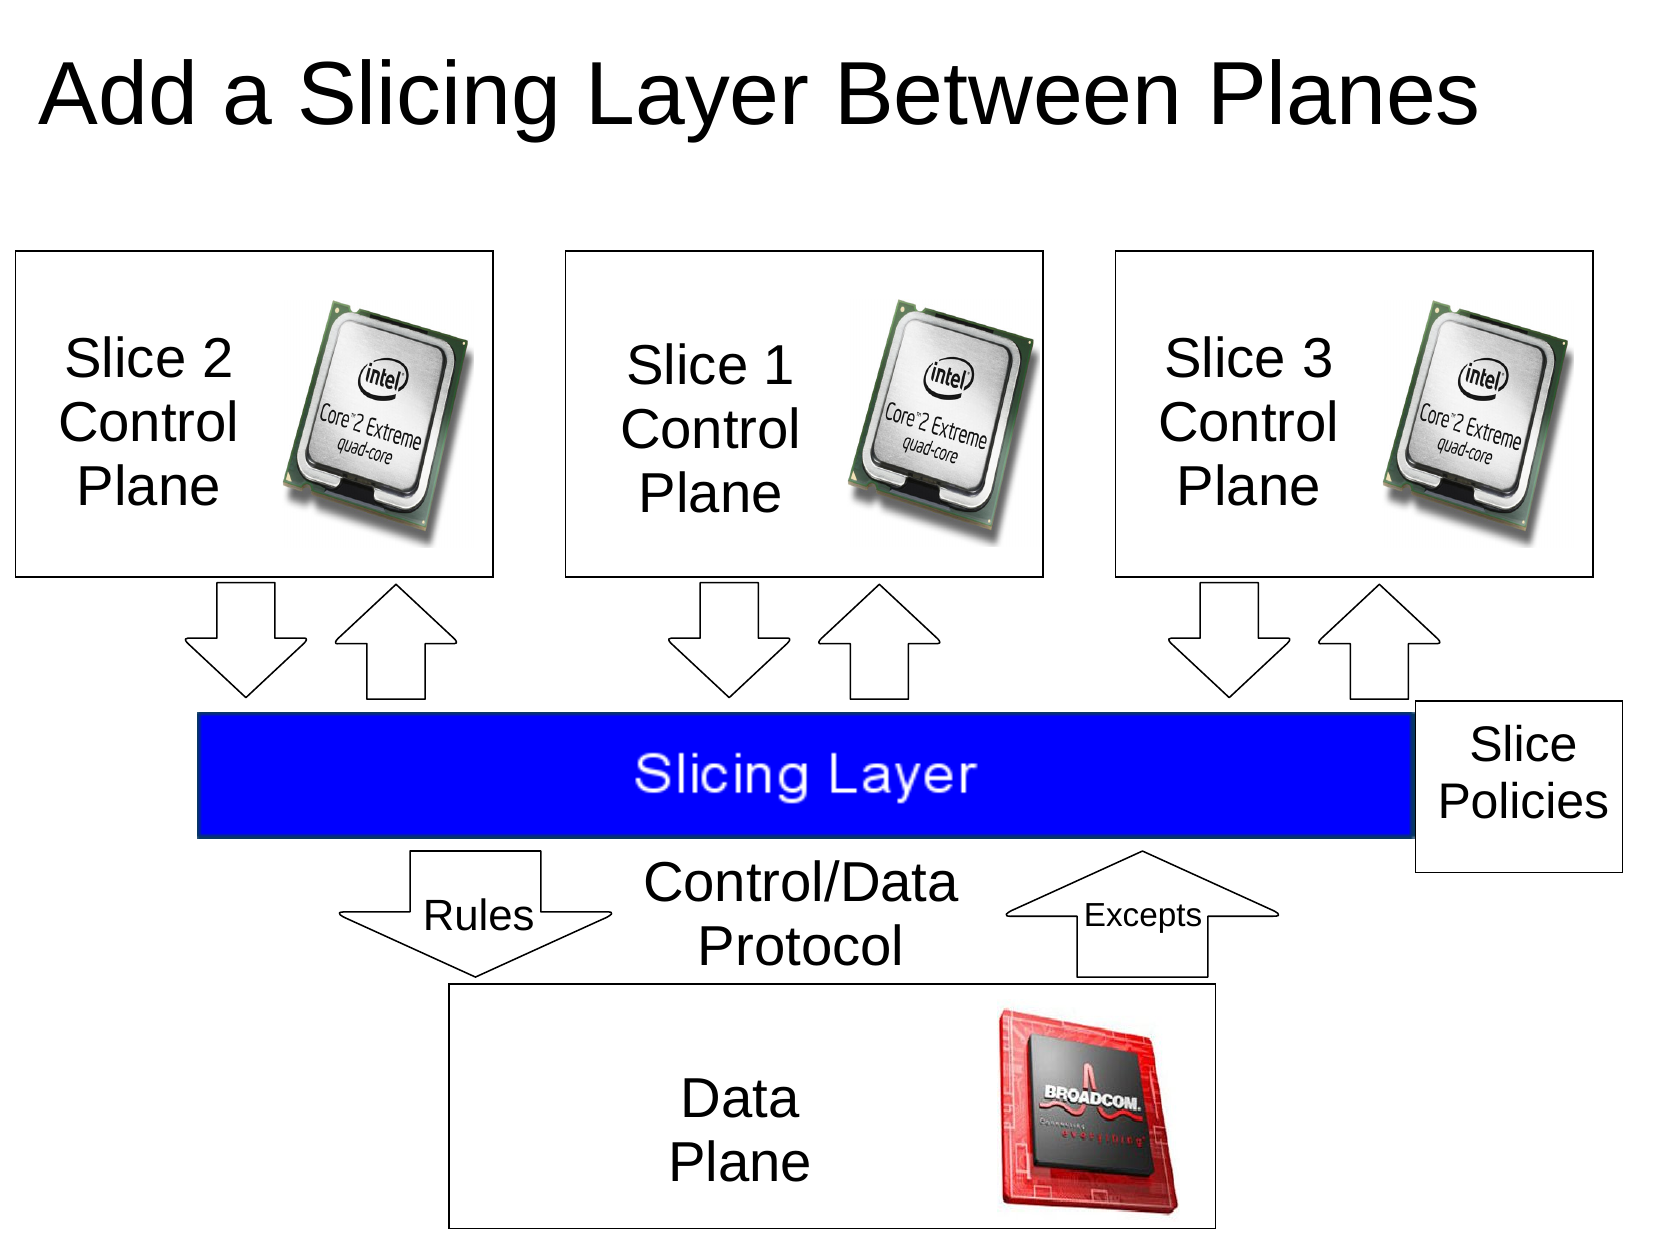

# Add a Slicing Layer Between Planes
Slice 2
Control
Plane
Slice 3
Control
Plane
Slice 1
Control
Plane
Slice
Policies
Control/Data
Protocol
Rules
Excepts
Data
Plane